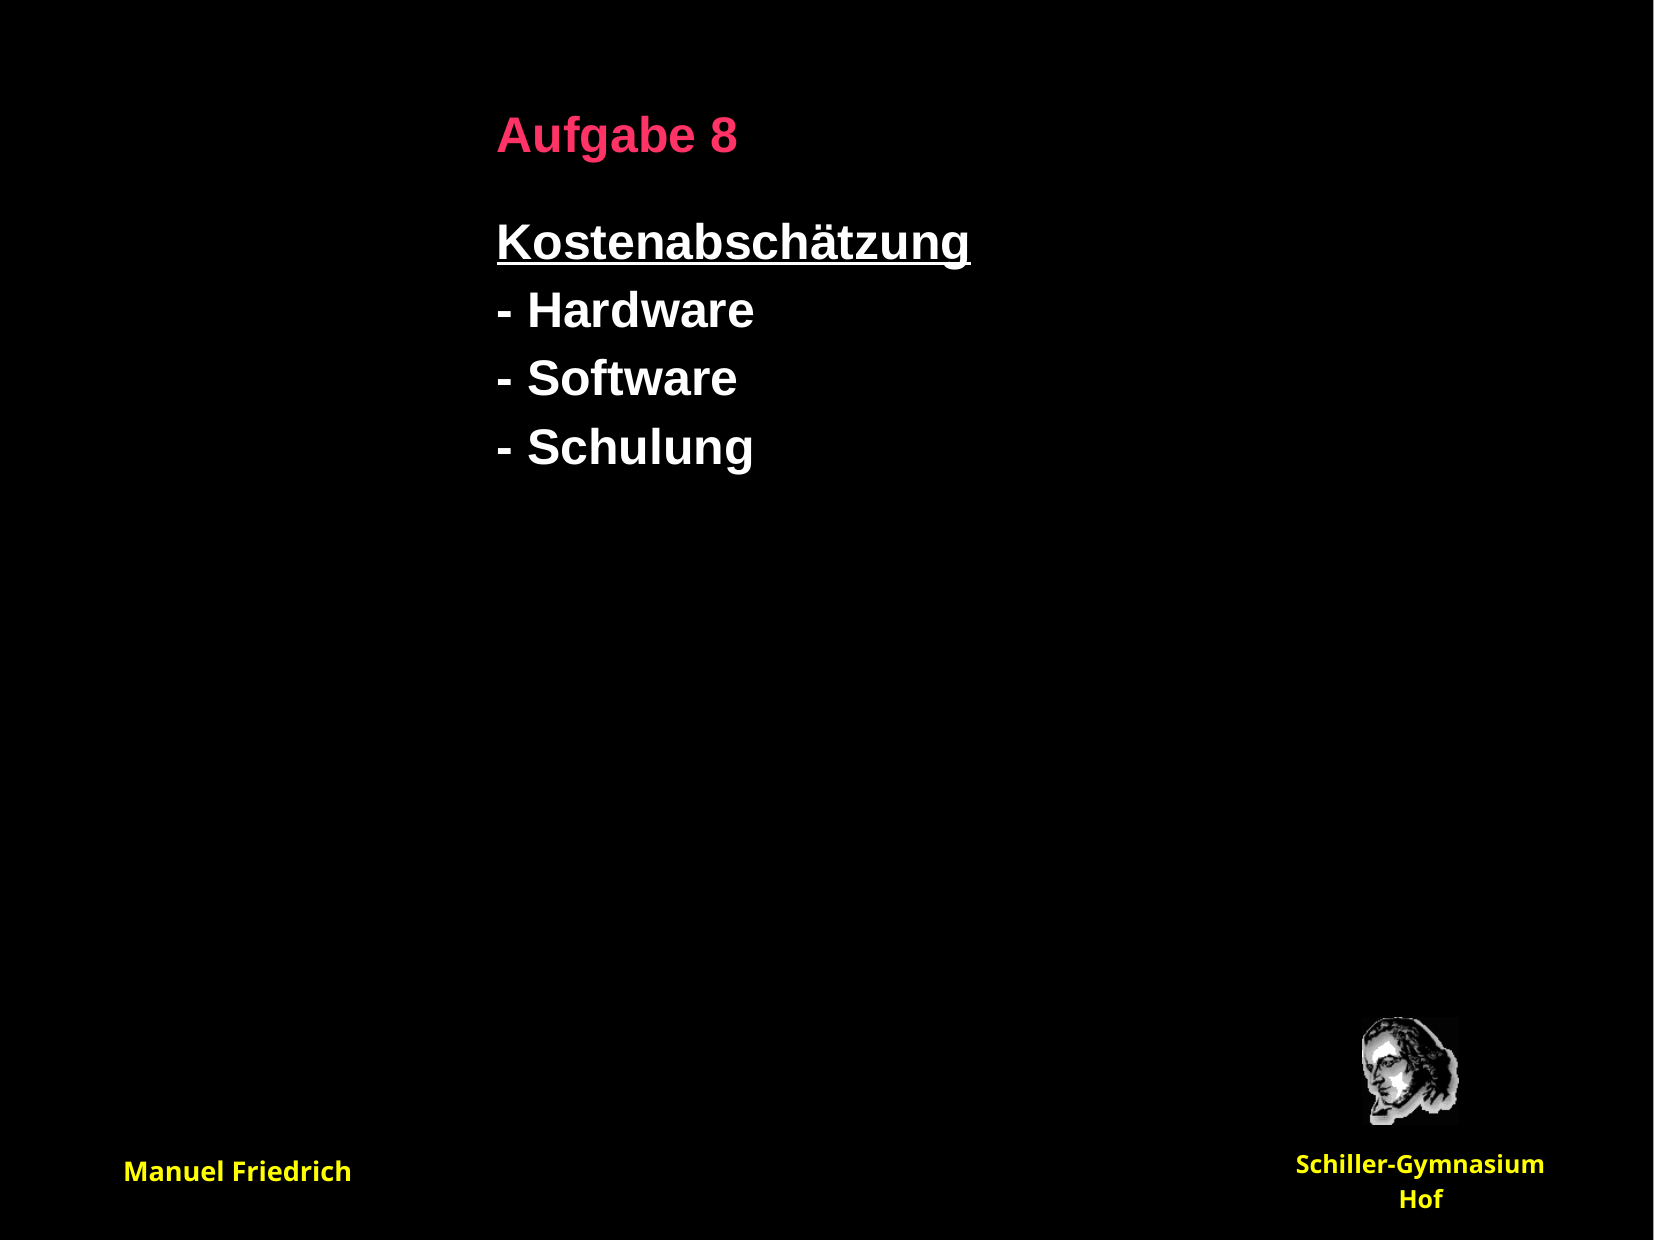

Aufgabe 8
Kostenabschätzung
- Hardware
- Software
- Schulung
Schiller-Gymnasium
Hof
Manuel Friedrich